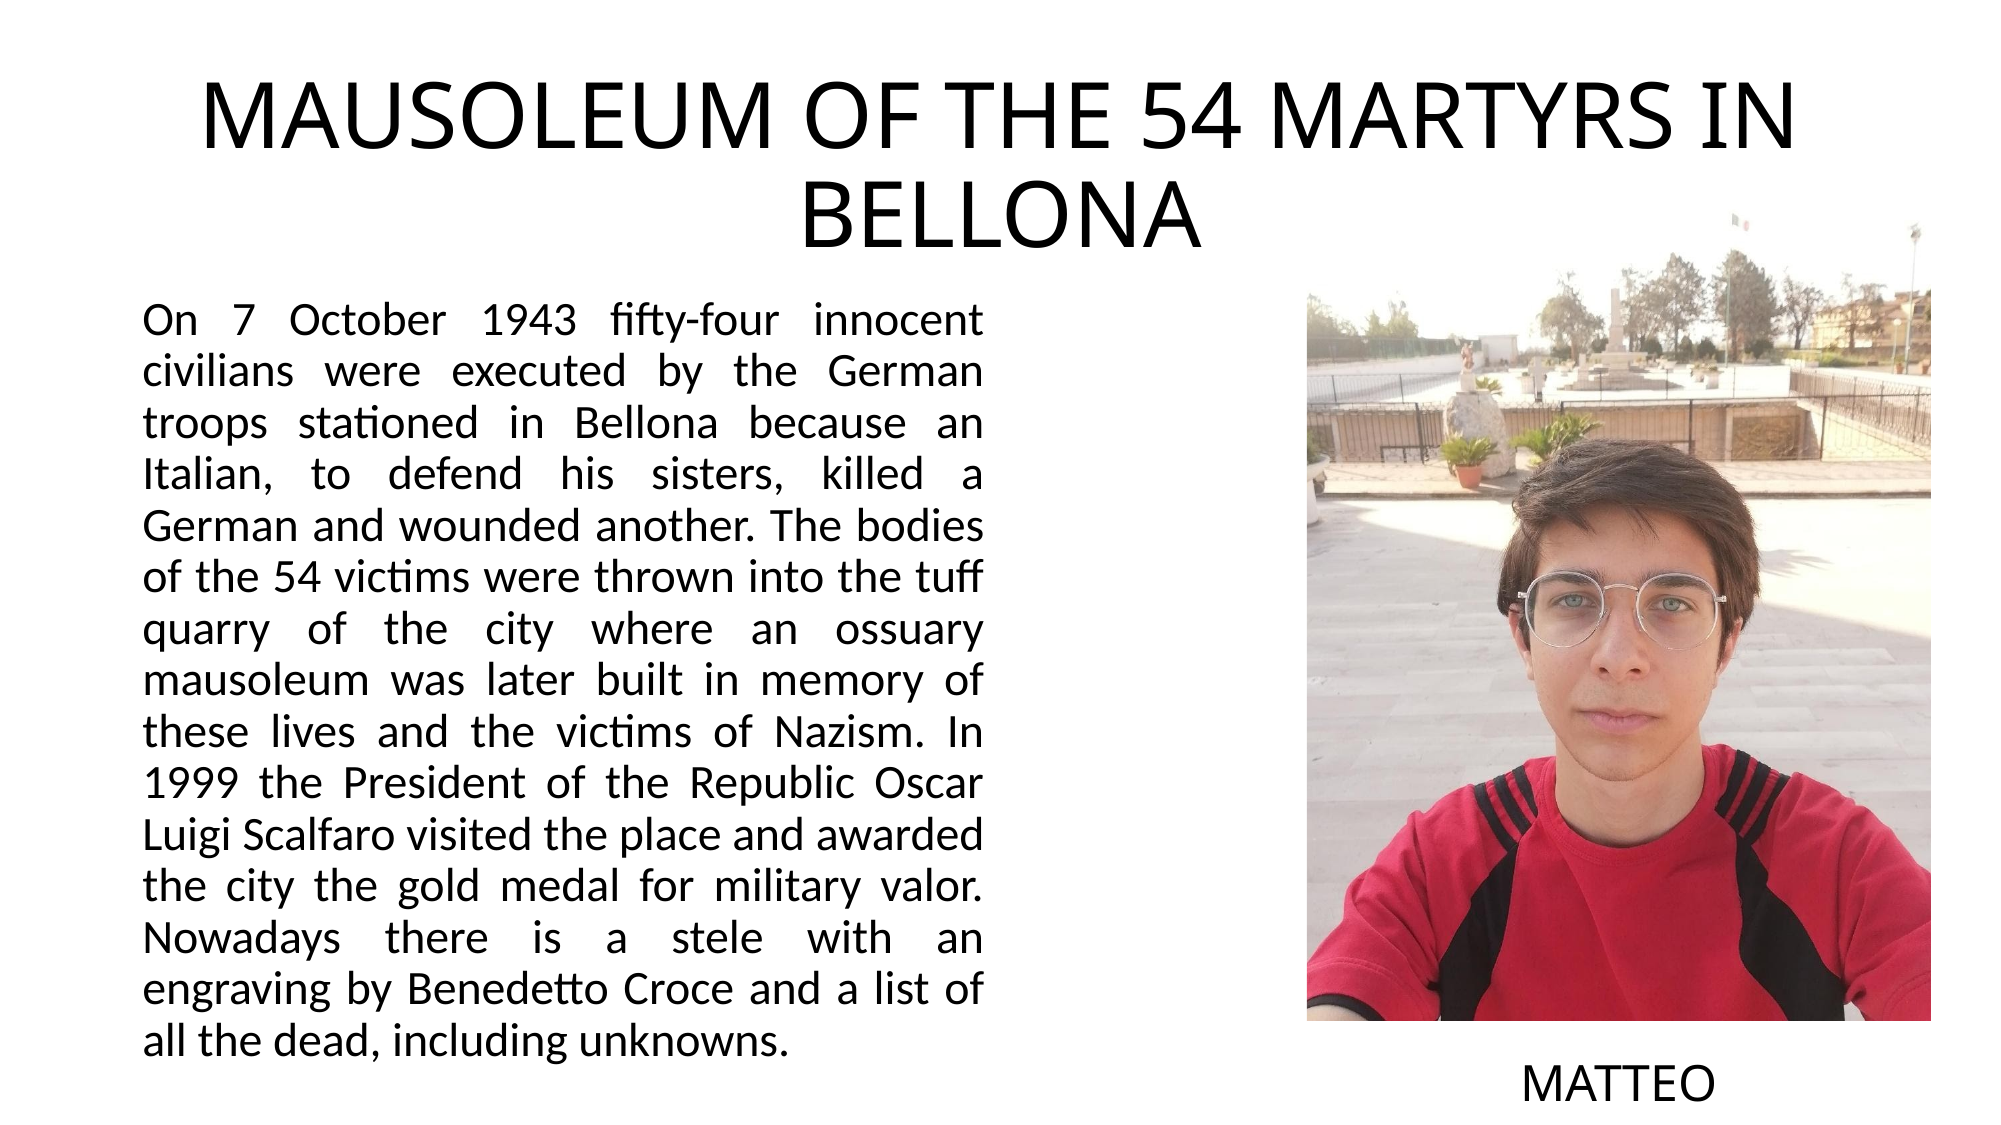

# MAUSOLEUM OF THE 54 MARTYRS IN BELLONA
On 7 October 1943 fifty-four innocent civilians were executed by the German troops stationed in Bellona because an Italian, to defend his sisters, killed a German and wounded another. The bodies of the 54 victims were thrown into the tuff quarry of the city where an ossuary mausoleum was later built in memory of these lives and the victims of Nazism. In 1999 the President of the Republic Oscar Luigi Scalfaro visited the place and awarded the city the gold medal for military valor. Nowadays there is a stele with an engraving by Benedetto Croce and a list of all the dead, including unknowns.
MATTEO